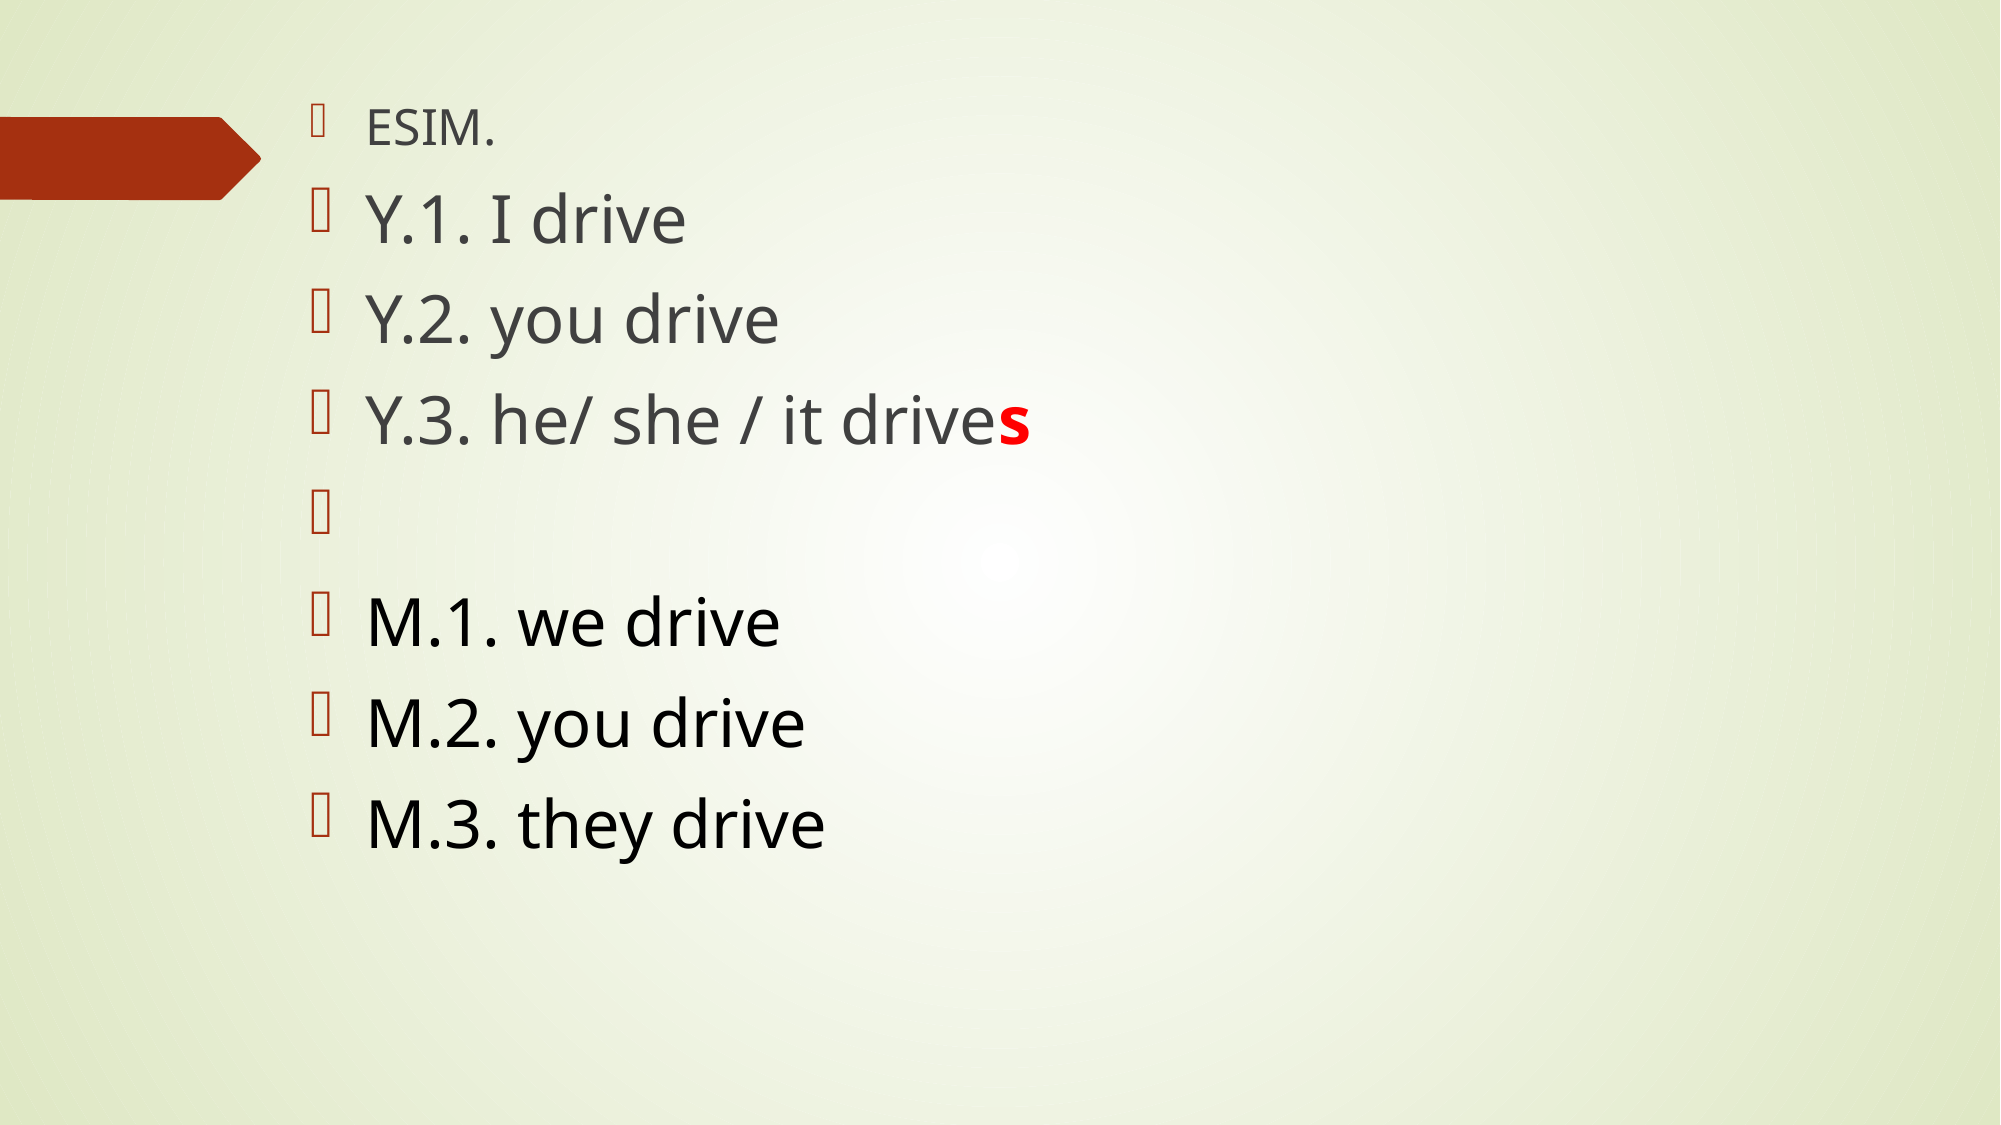

# ESIM.
Y.1. I drive
Y.2. you drive
Y.3. he/ she / it drives
M.1. we drive
M.2. you drive
M.3. they drive